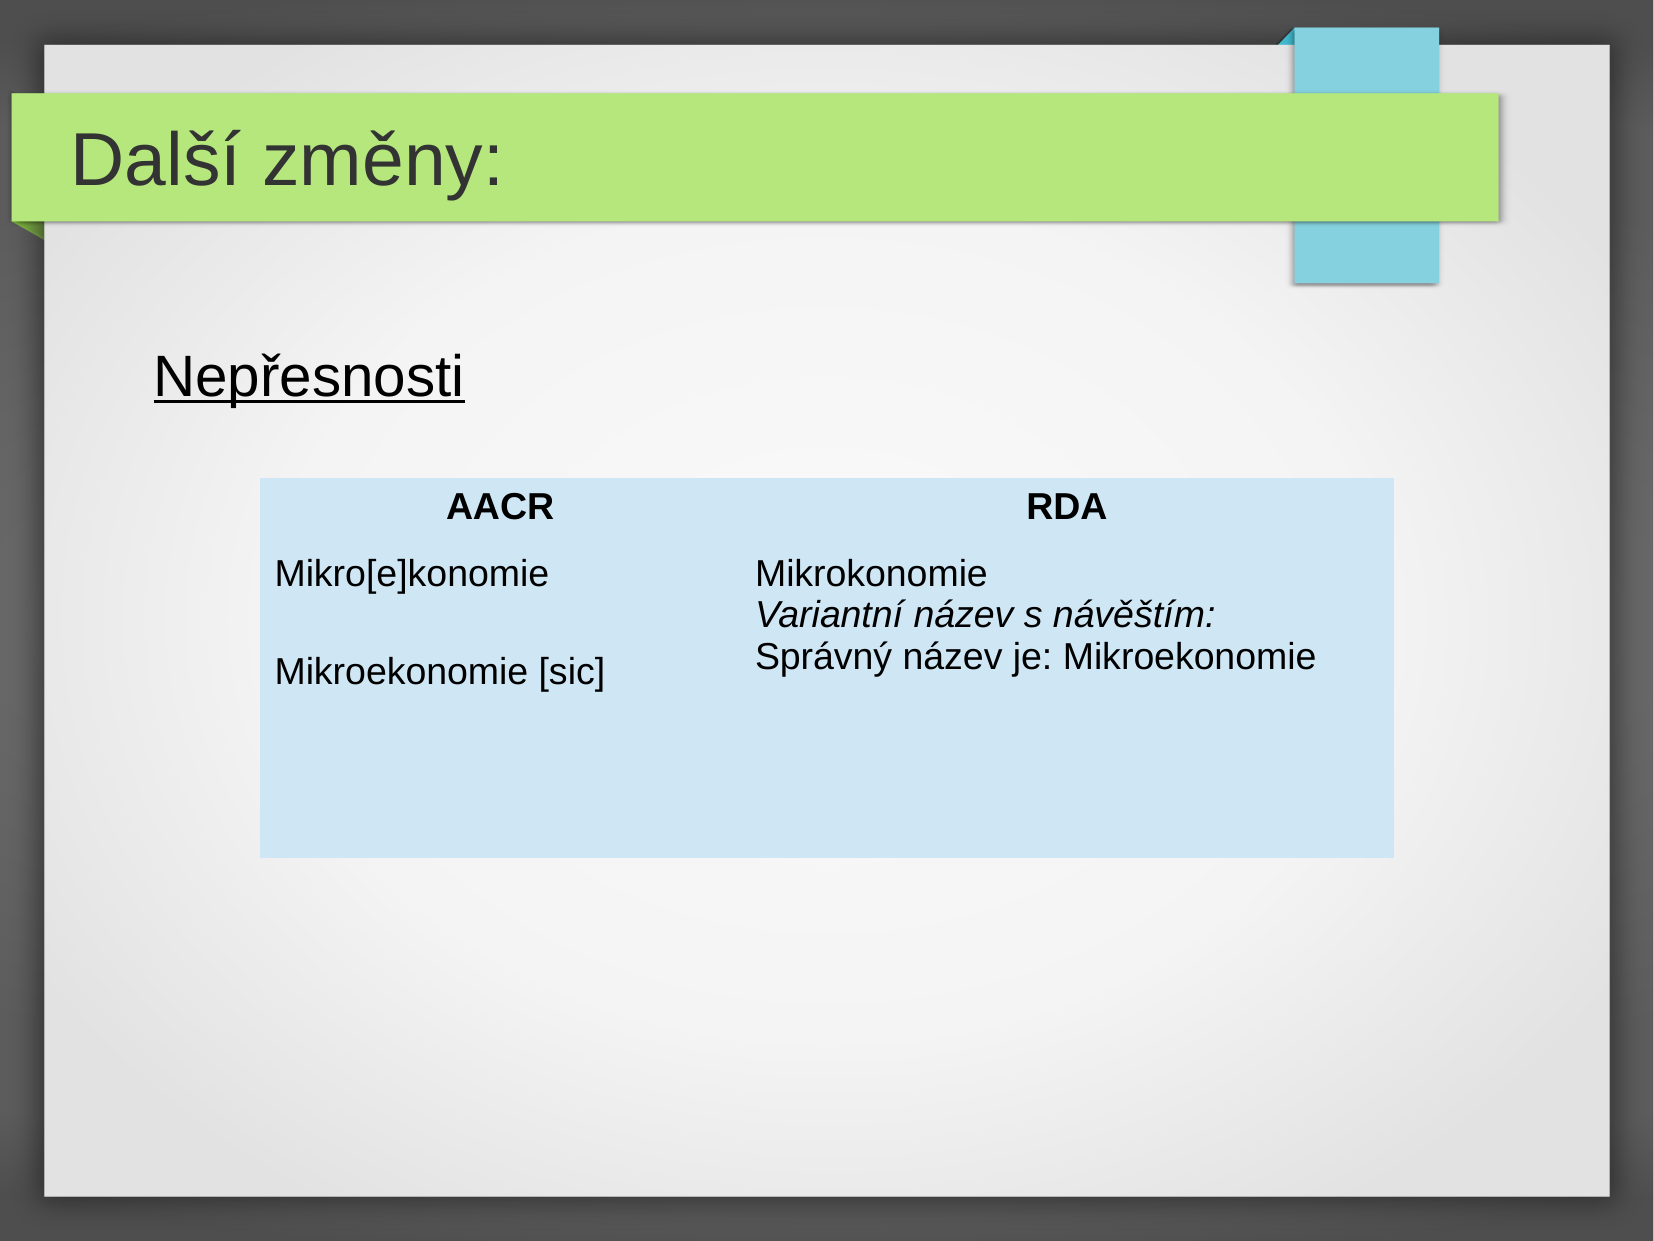

# Další změny:
Nepřesnosti
| AACR | RDA |
| --- | --- |
| Mikro[e]konomie | Mikrokonomie Variantní název s návěštím: Správný název je: Mikroekonomie |
| Mikroekonomie [sic] | |